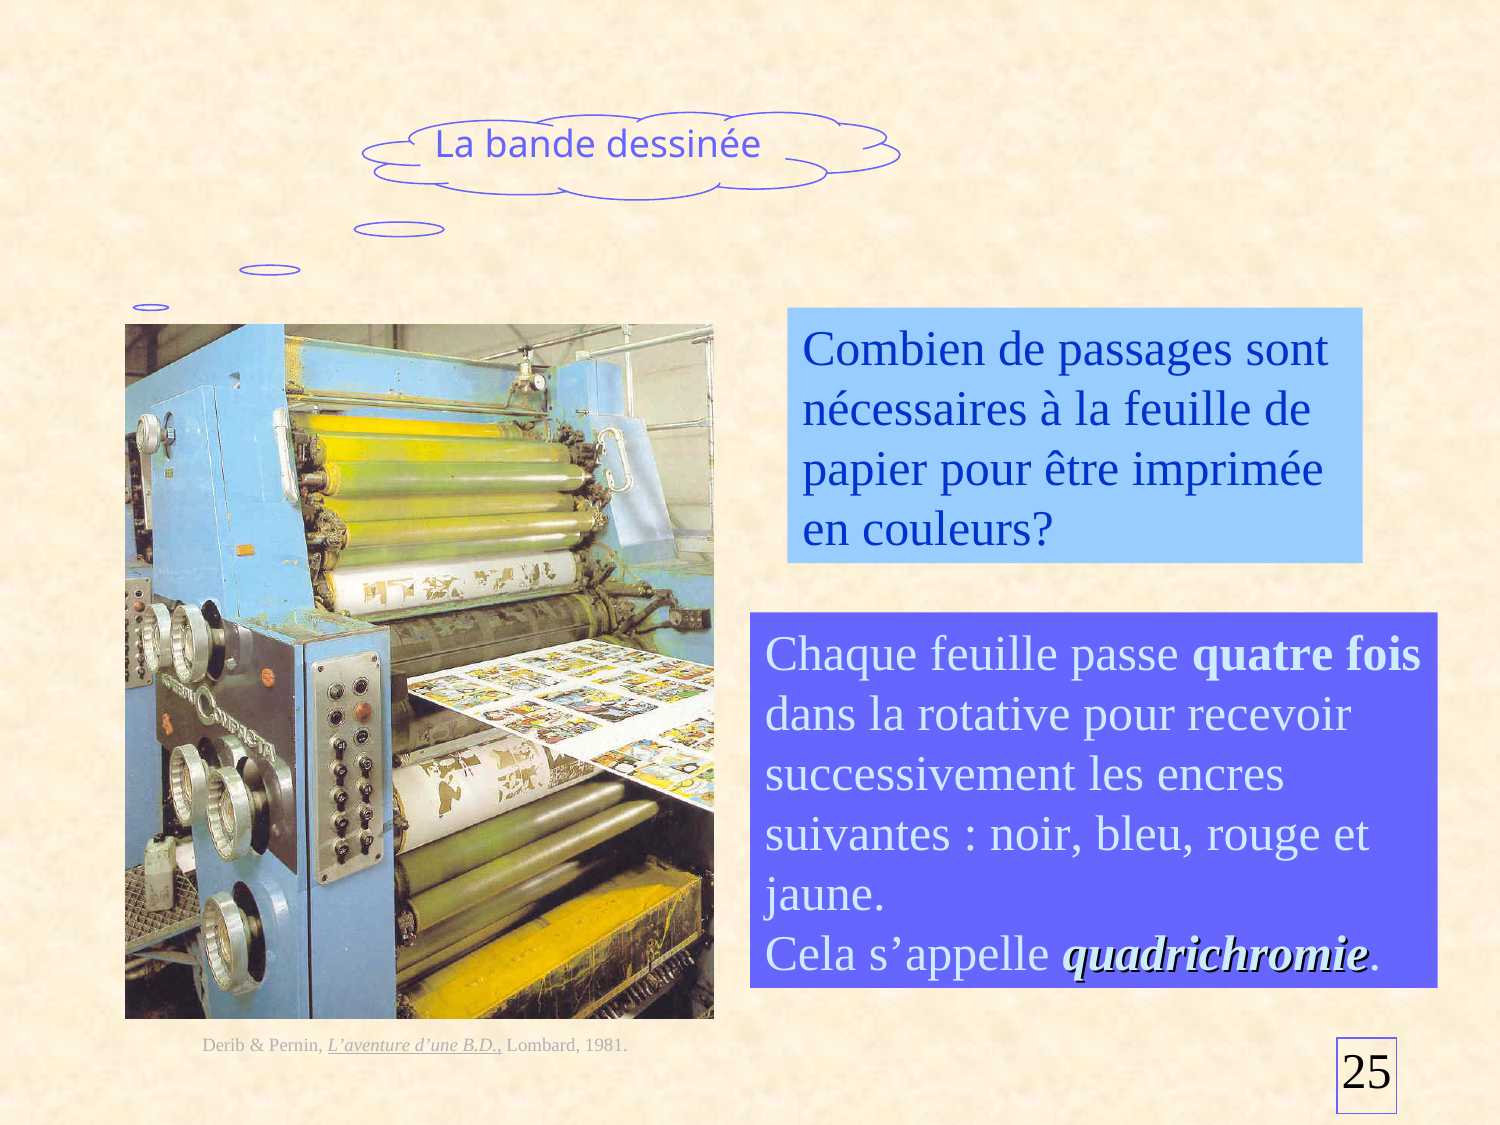

Combien de passages sont nécessaires à la feuille de papier pour être imprimée en couleurs?
Derib & Pernin, L’aventure d’une B.D., Lombard, 1981.
Chaque feuille passe quatre fois dans la rotative pour recevoir successivement les encres suivantes : noir, bleu, rouge et jaune.
Cela s’appelle quadrichromie.
25